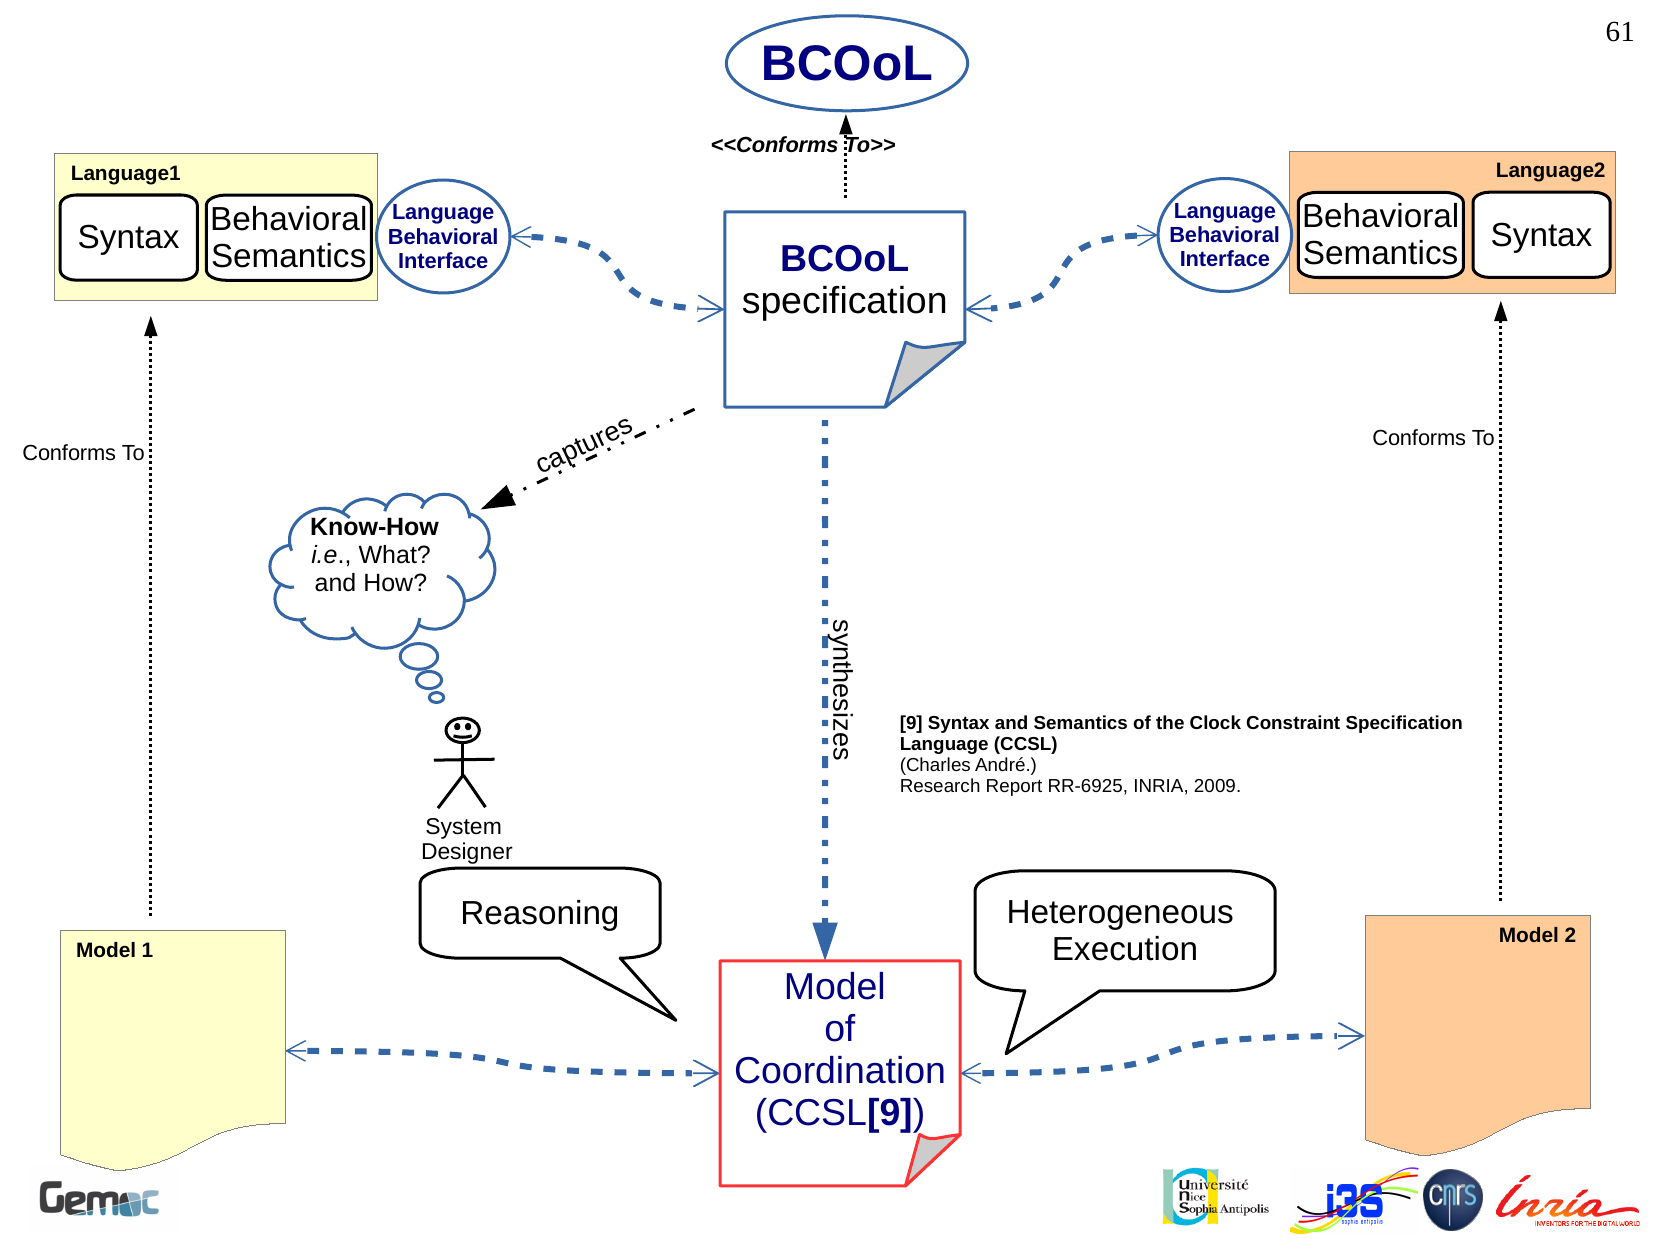

61
BCOoL
<<Conforms To>>
Language2
Language1
Language
Behavioral
Interface
Language
Behavioral
Interface
Behavioral
Semantics
Syntax
Syntax
Behavioral
Semantics
BCOoL
specification
Conforms To
Conforms To
 captures
synthesizes
Know-How
i.e., What?
and How?
[9] Syntax and Semantics of the Clock Constraint Specification Language (CCSL)
(Charles André.)
Research Report RR-6925, INRIA, 2009.
System
Designer
Reasoning
Heterogeneous
Execution
Model 2
Model 1
Model
of
Coordination
(CCSL[9])
Language 2
Language 2
Language 2
Language 2
Language 2
Language 2
 generates
 generates
 generates
 generates
 generates
 generates
Conforms to
Conforms to
Conforms to
Conforms to
Conforms to
Conforms to
System
Designer
System
Designer
System
Designer
System
Designer
System
Designer
System
Designer
defines
defines
defines
defines
defines
defines
Model 1
Model 2
Model 3
Model 1
Model 2
Model 3
Model 1
Model 2
Model 3
Model 1
Model 2
Model 3
Model 1
Model 2
Model 3
Model 1
Model 2
Model 3
 Coordination
/
Communication
 Coordination
/
Communication
 Coordination
/
Communication
 Coordination
/
Communication
 Coordination
/
Communication
 Coordination
/
Communication
Model A
Model B
Model B
Model A
Model B
Model B
Model A
Model B
Model B
Model A
Model B
Model B
Model A
Model B
Model B
Model A
Model B
Model B